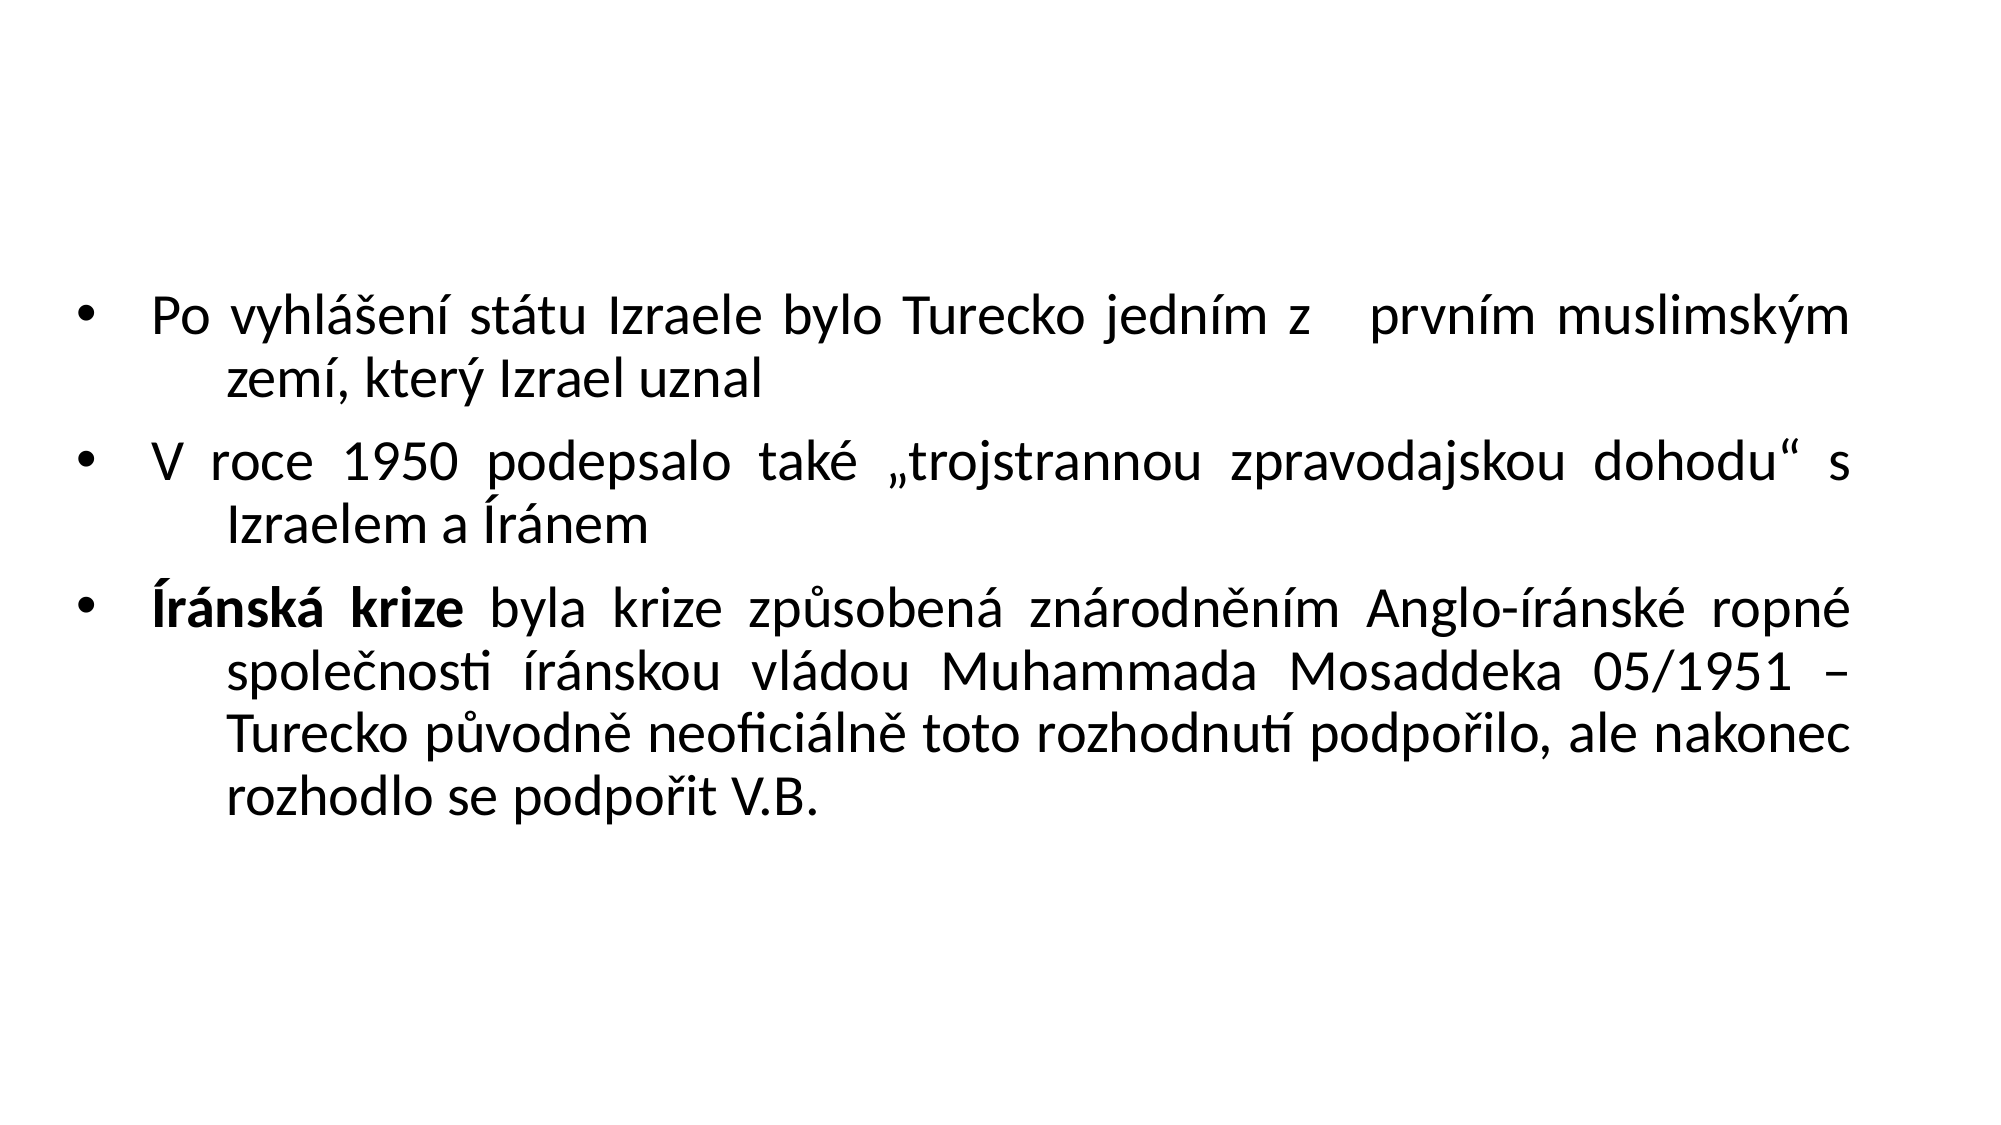

#
Po vyhlášení státu Izraele bylo Turecko jedním z prvním muslimským zemí, který Izrael uznal
V roce 1950 podepsalo také „trojstrannou zpravodajskou dohodu“ s Izraelem a Íránem
Íránská krize byla krize způsobená znárodněním Anglo-íránské ropné společnosti íránskou vládou Muhammada Mosaddeka 05/1951 – Turecko původně neoficiálně toto rozhodnutí podpořilo, ale nakonec rozhodlo se podpořit V.B.